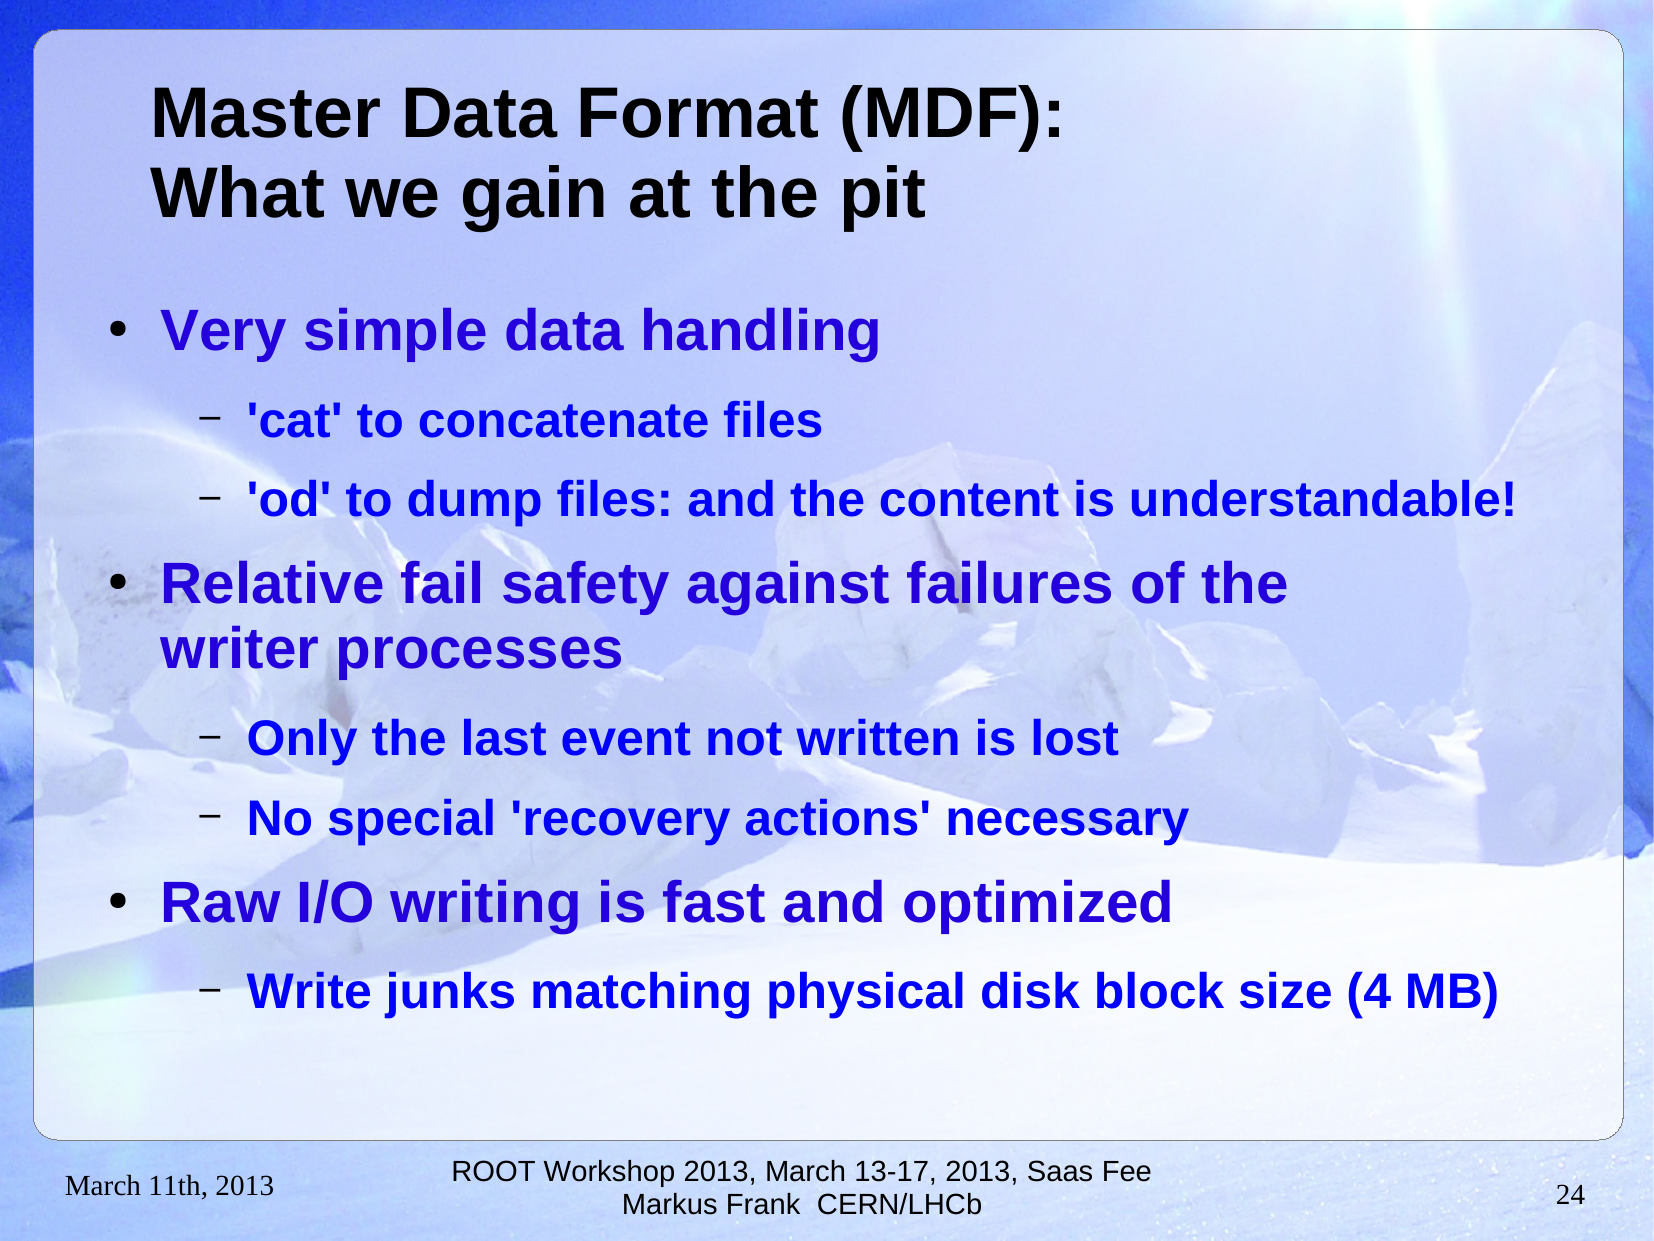

# Master Data Format (MDF): What we gain at the pit
Very simple data handling
'cat' to concatenate files
'od' to dump files: and the content is understandable!
Relative fail safety against failures of the
writer processes
Only the last event not written is lost
No special 'recovery actions' necessary
Raw I/O writing is fast and optimized
Write junks matching physical disk block size (4 MB)
March 11th, 2013
24